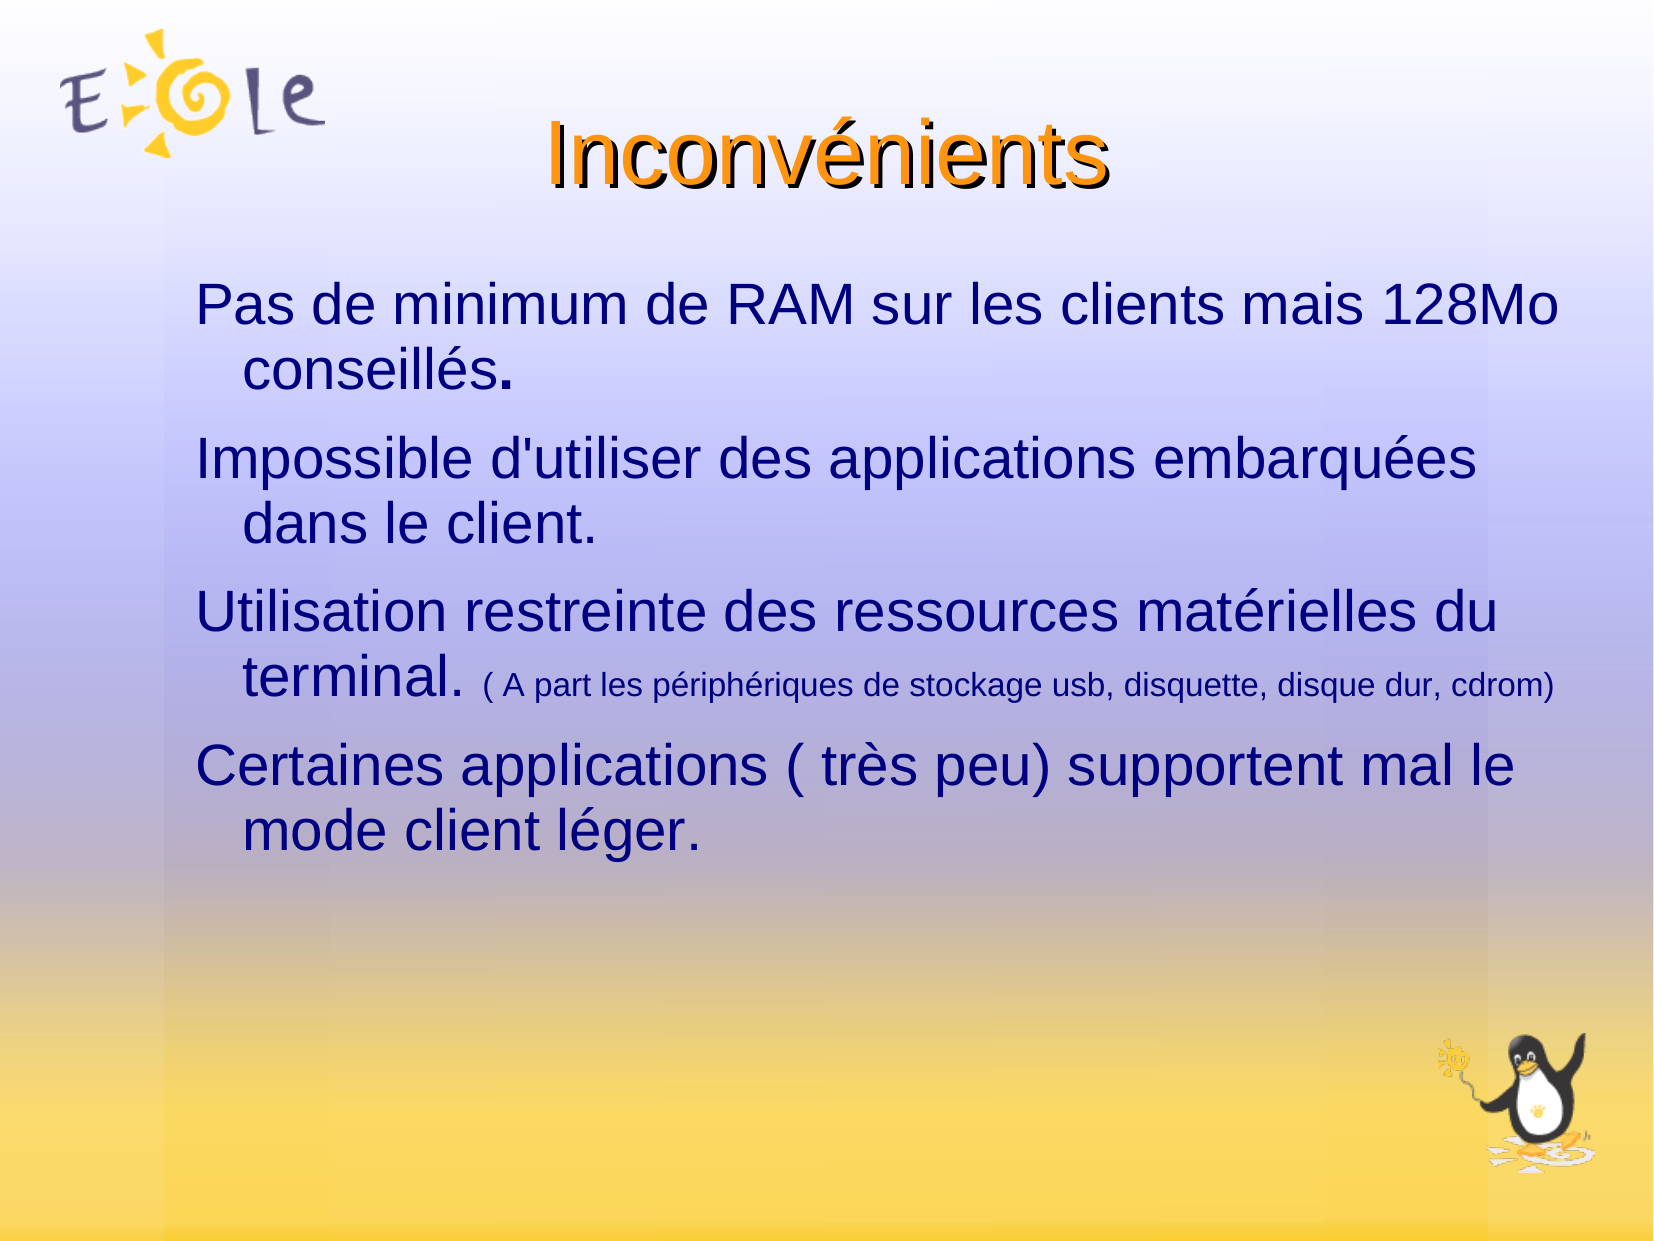

# Inconvénients
Pas de minimum de RAM sur les clients mais 128Mo conseillés.
Impossible d'utiliser des applications embarquées dans le client.
Utilisation restreinte des ressources matérielles du terminal. ( A part les périphériques de stockage usb, disquette, disque dur, cdrom)
Certaines applications ( très peu) supportent mal le mode client léger.